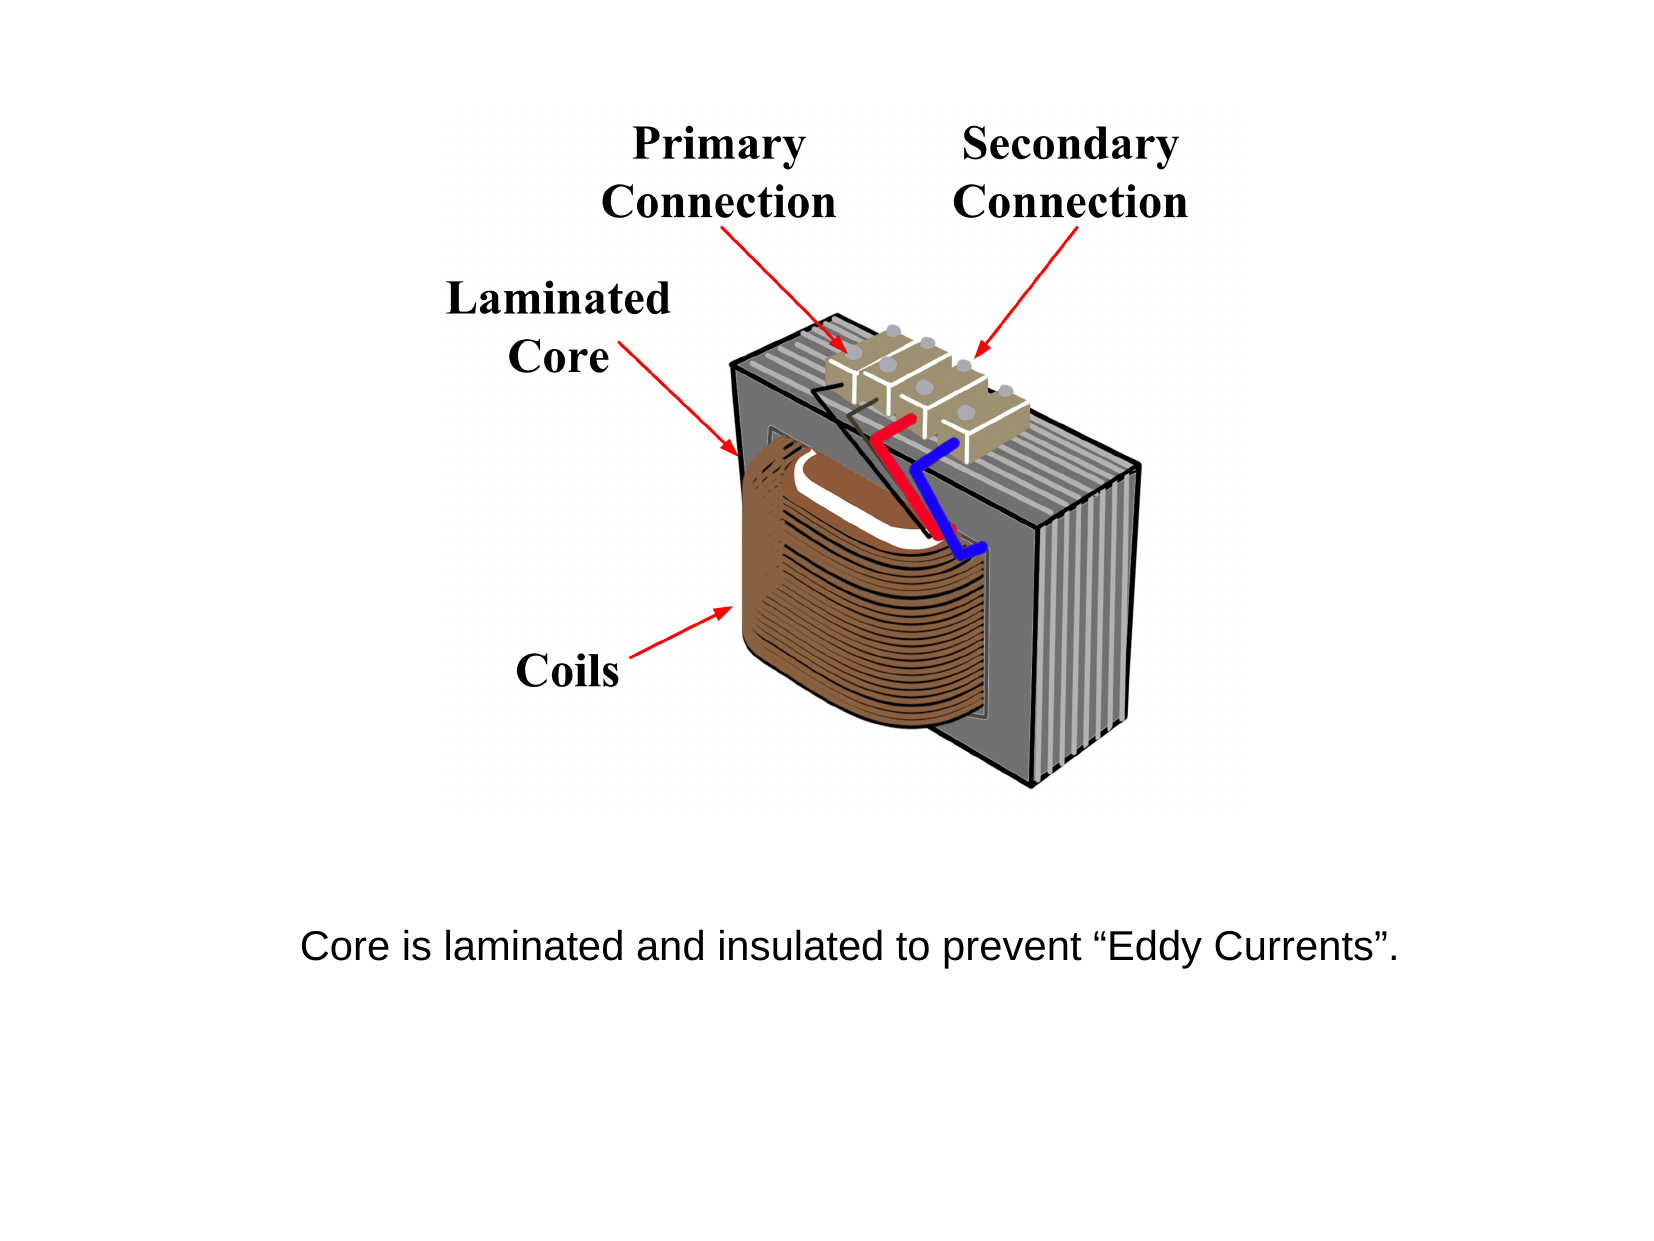

Core is laminated and insulated to prevent “Eddy Currents”.